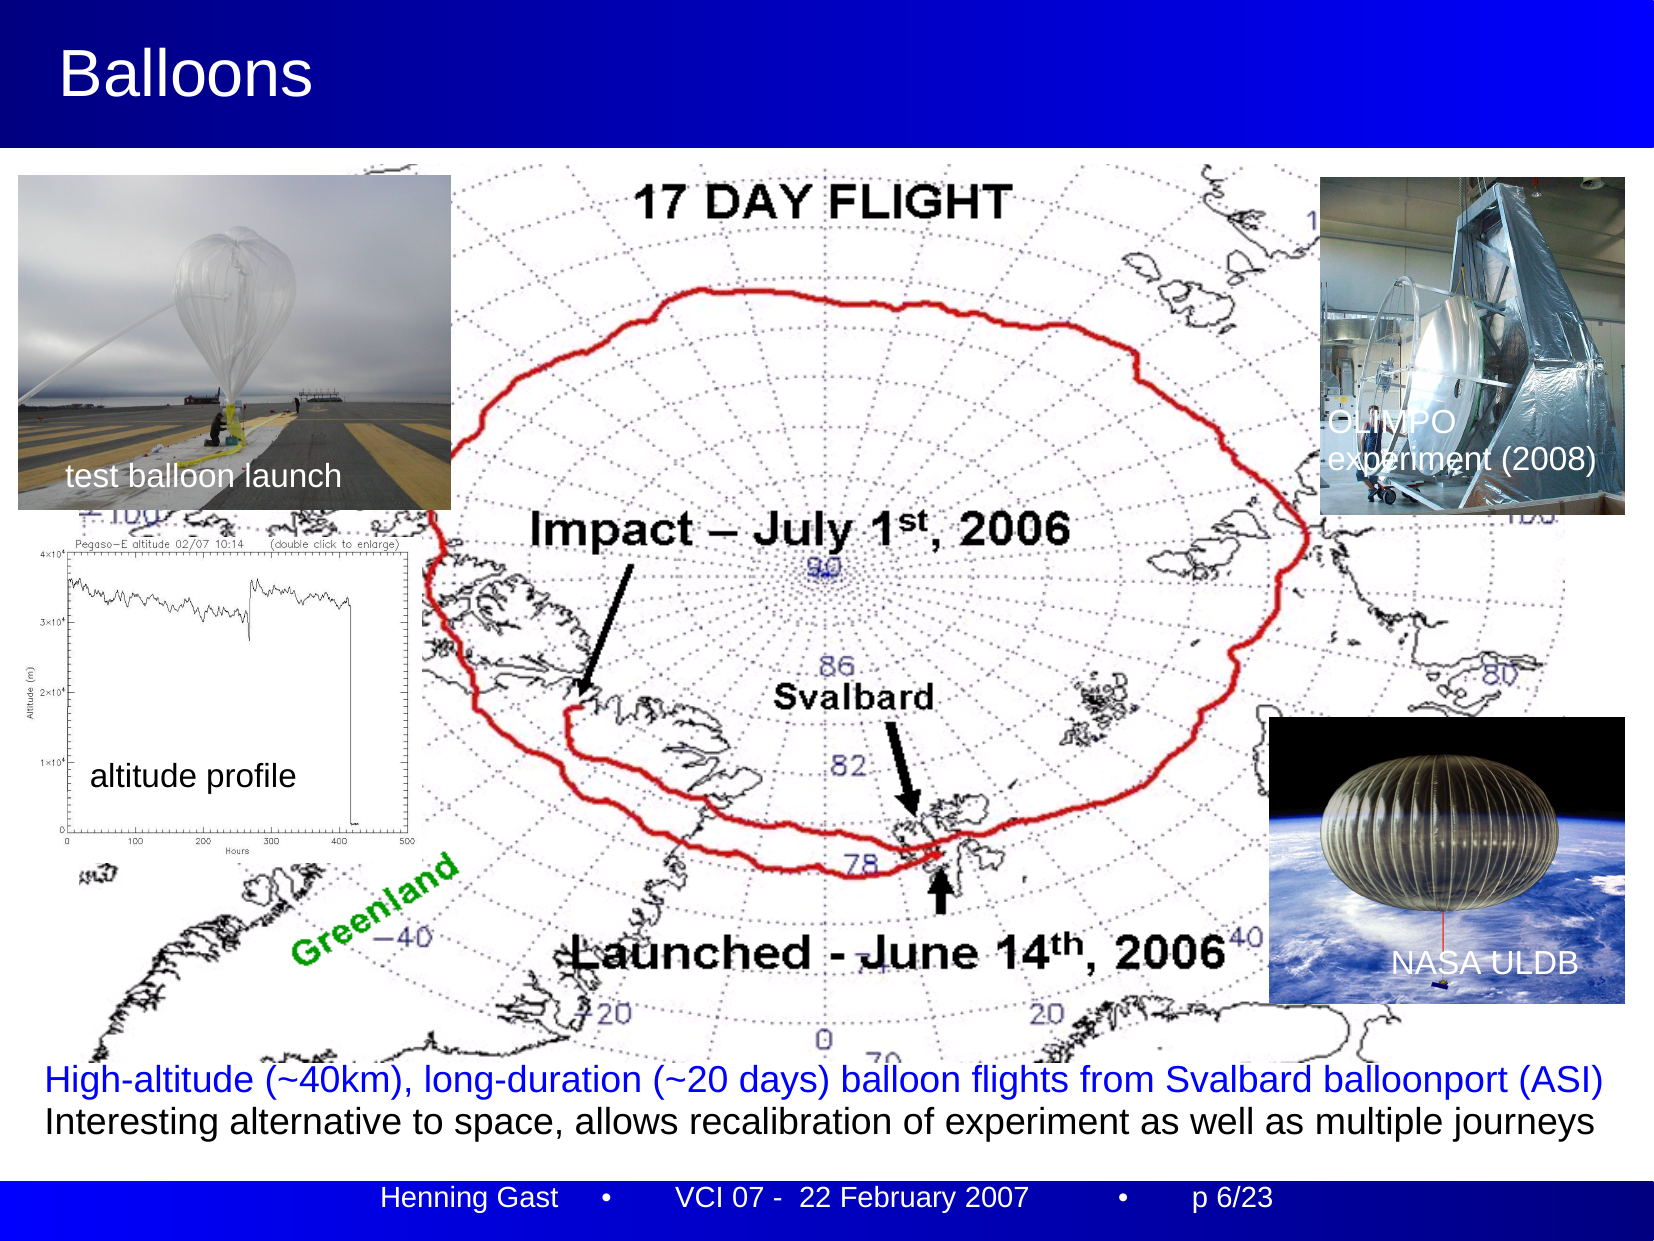

# Balloons
OLIMPO experiment (2008)
test balloon launch
altitude profile
NASA ULDB
High-altitude (~40km), long-duration (~20 days) balloon flights from Svalbard balloonport (ASI)
Interesting alternative to space, allows recalibration of experiment as well as multiple journeys